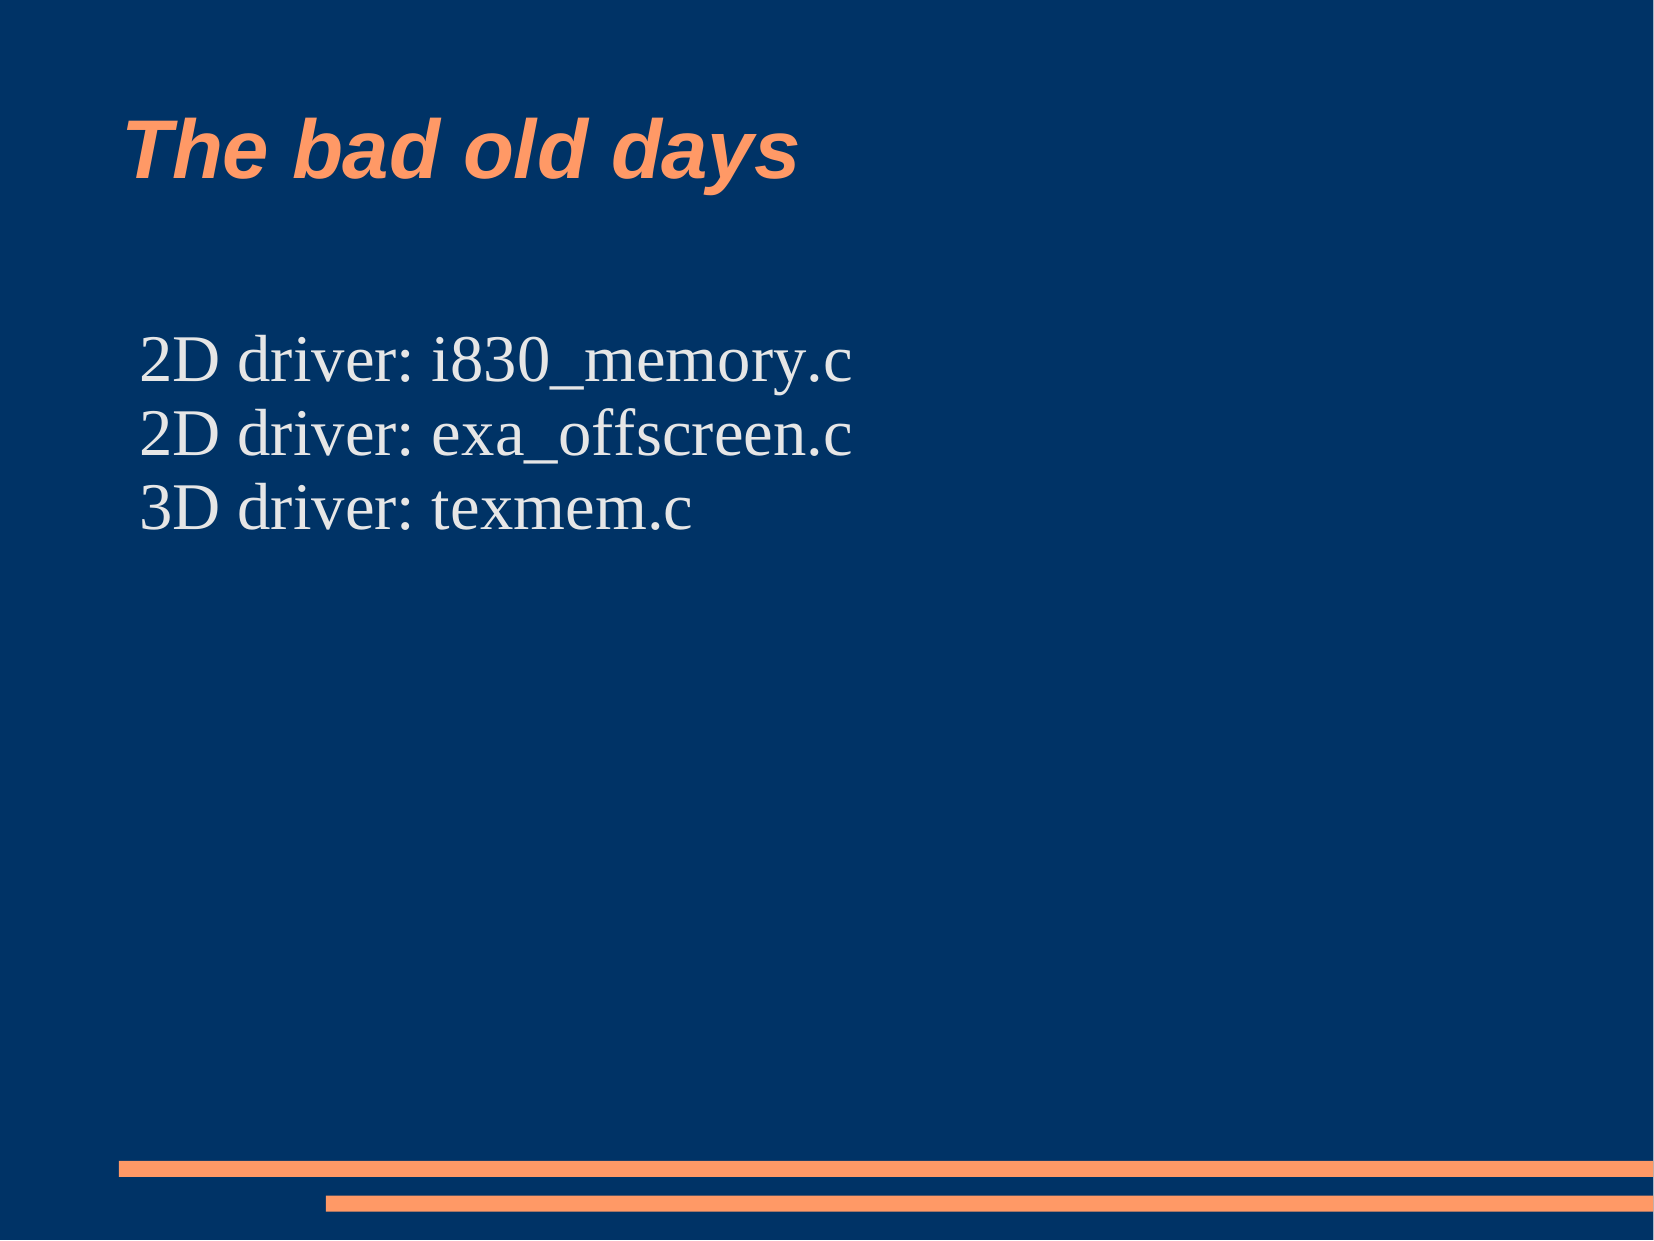

# The bad old days
2D driver: i830_memory.c
2D driver: exa_offscreen.c
3D driver: texmem.c